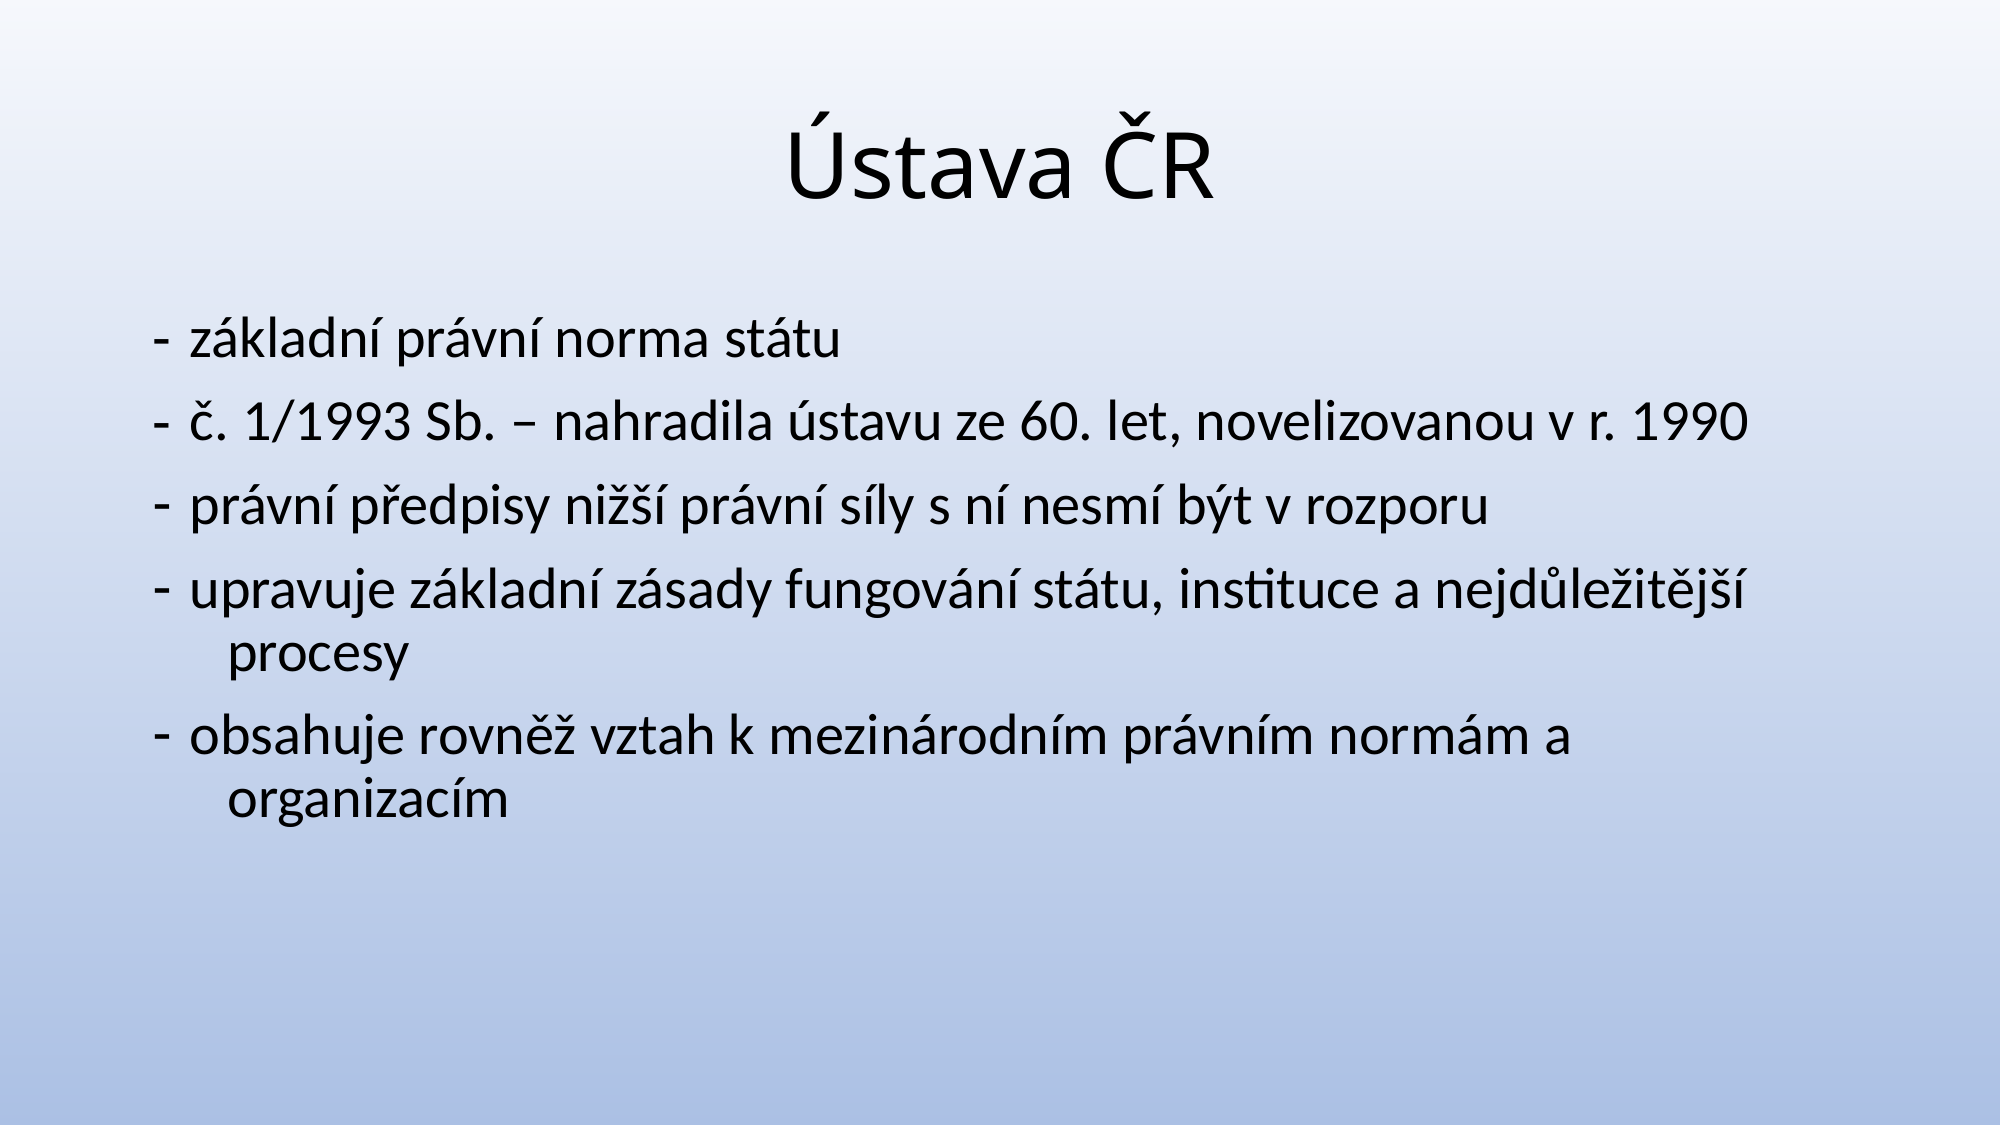

# Ústava ČR
základní právní norma státu
č. 1/1993 Sb. – nahradila ústavu ze 60. let, novelizovanou v r. 1990
právní předpisy nižší právní síly s ní nesmí být v rozporu
upravuje základní zásady fungování státu, instituce a nejdůležitější procesy
obsahuje rovněž vztah k mezinárodním právním normám a organizacím